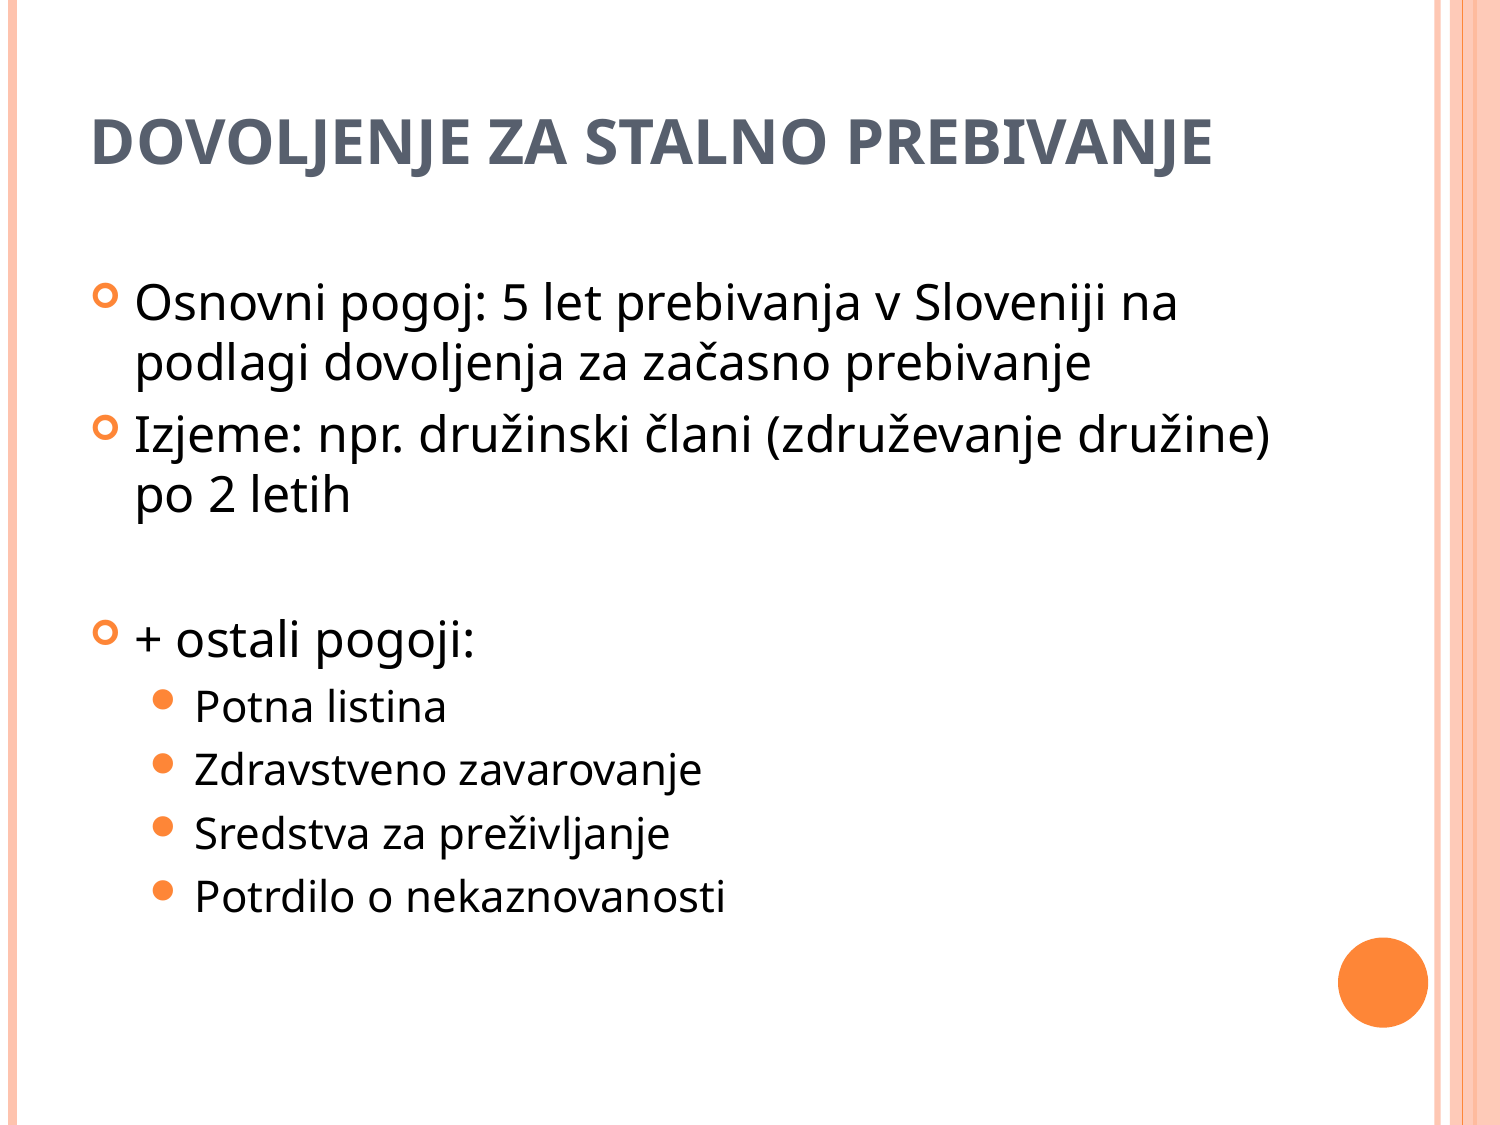

# DOVOLJENJE ZA STALNO PREBIVANJE
Osnovni pogoj: 5 let prebivanja v Sloveniji na podlagi dovoljenja za začasno prebivanje
Izjeme: npr. družinski člani (združevanje družine) po 2 letih
+ ostali pogoji:
Potna listina
Zdravstveno zavarovanje
Sredstva za preživljanje
Potrdilo o nekaznovanosti